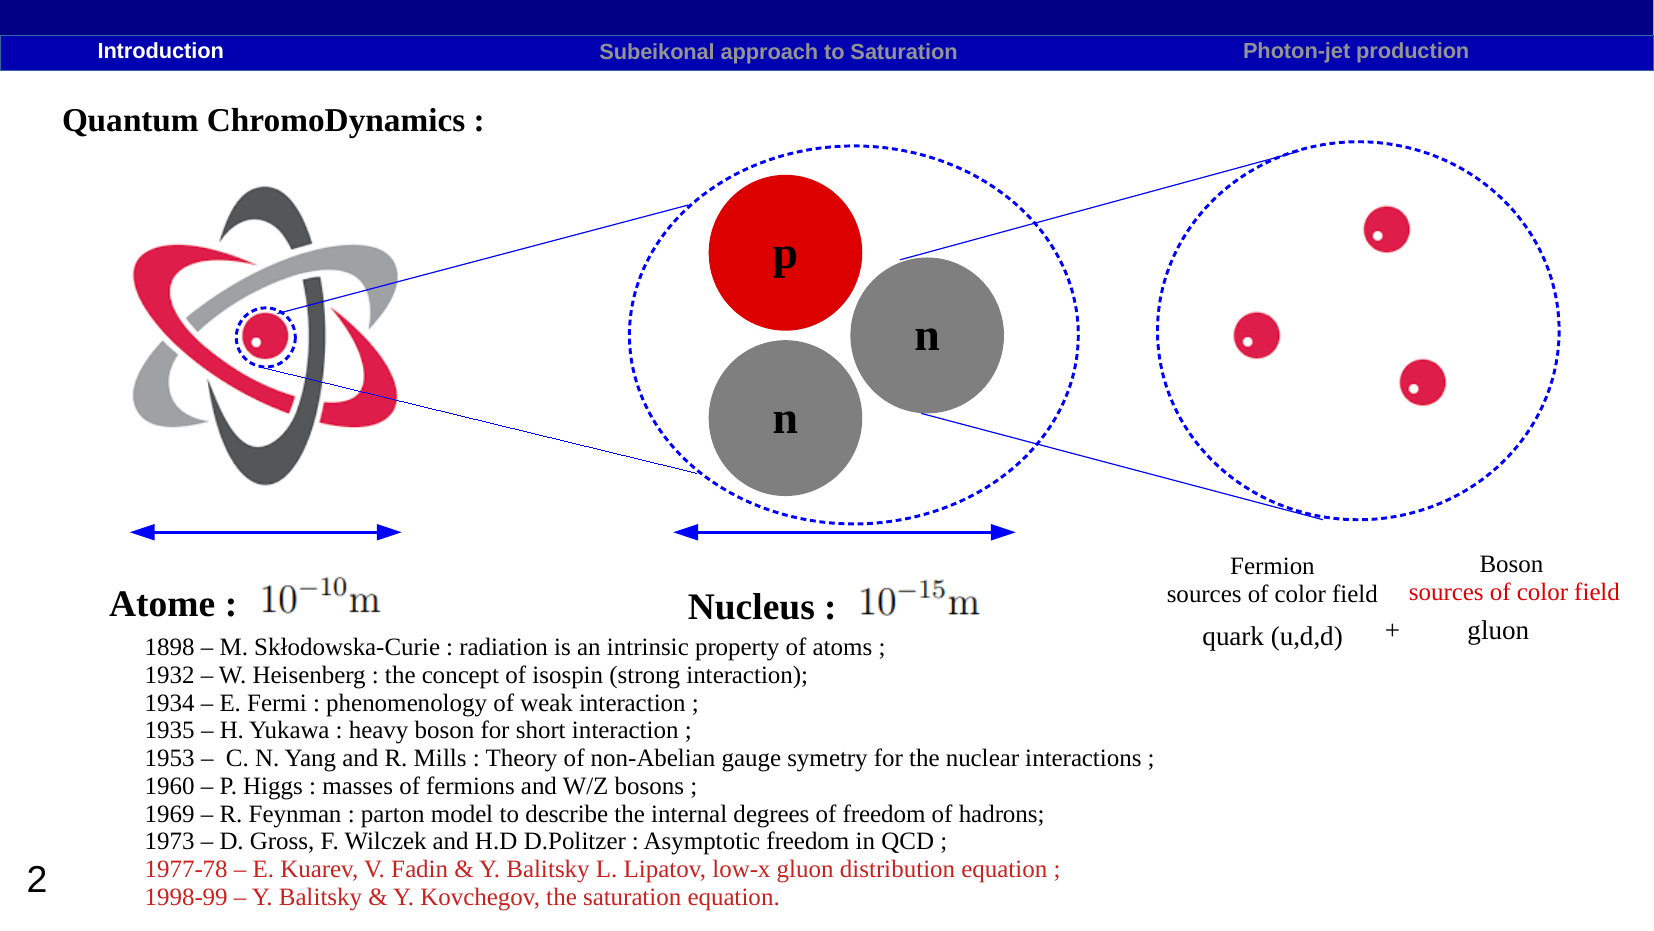

Introduction
Photon-jet production
Subeikonal approach to Saturation
Quantum ChromoDynamics :
p
n
n
Boson
sources of color field
Fermion
sources of color field
Atome :
Nucleus :
+ gluon
 quark (u,d,d)
1898 – M. Skłodowska-Curie : radiation is an intrinsic property of atoms ;
1932 – W. Heisenberg : the concept of isospin (strong interaction);
1934 – E. Fermi : phenomenology of weak interaction ;
1935 – H. Yukawa : heavy boson for short interaction ;
1953 – C. N. Yang and R. Mills : Theory of non-Abelian gauge symetry for the nuclear interactions ;
1960 – P. Higgs : masses of fermions and W/Z bosons ;
1969 – R. Feynman : parton model to describe the internal degrees of freedom of hadrons;
1973 – D. Gross, F. Wilczek and H.D D.Politzer : Asymptotic freedom in QCD ;
1977-78 – E. Kuarev, V. Fadin & Y. Balitsky L. Lipatov, low-x gluon distribution equation ;
1998-99 – Y. Balitsky & Y. Kovchegov, the saturation equation.